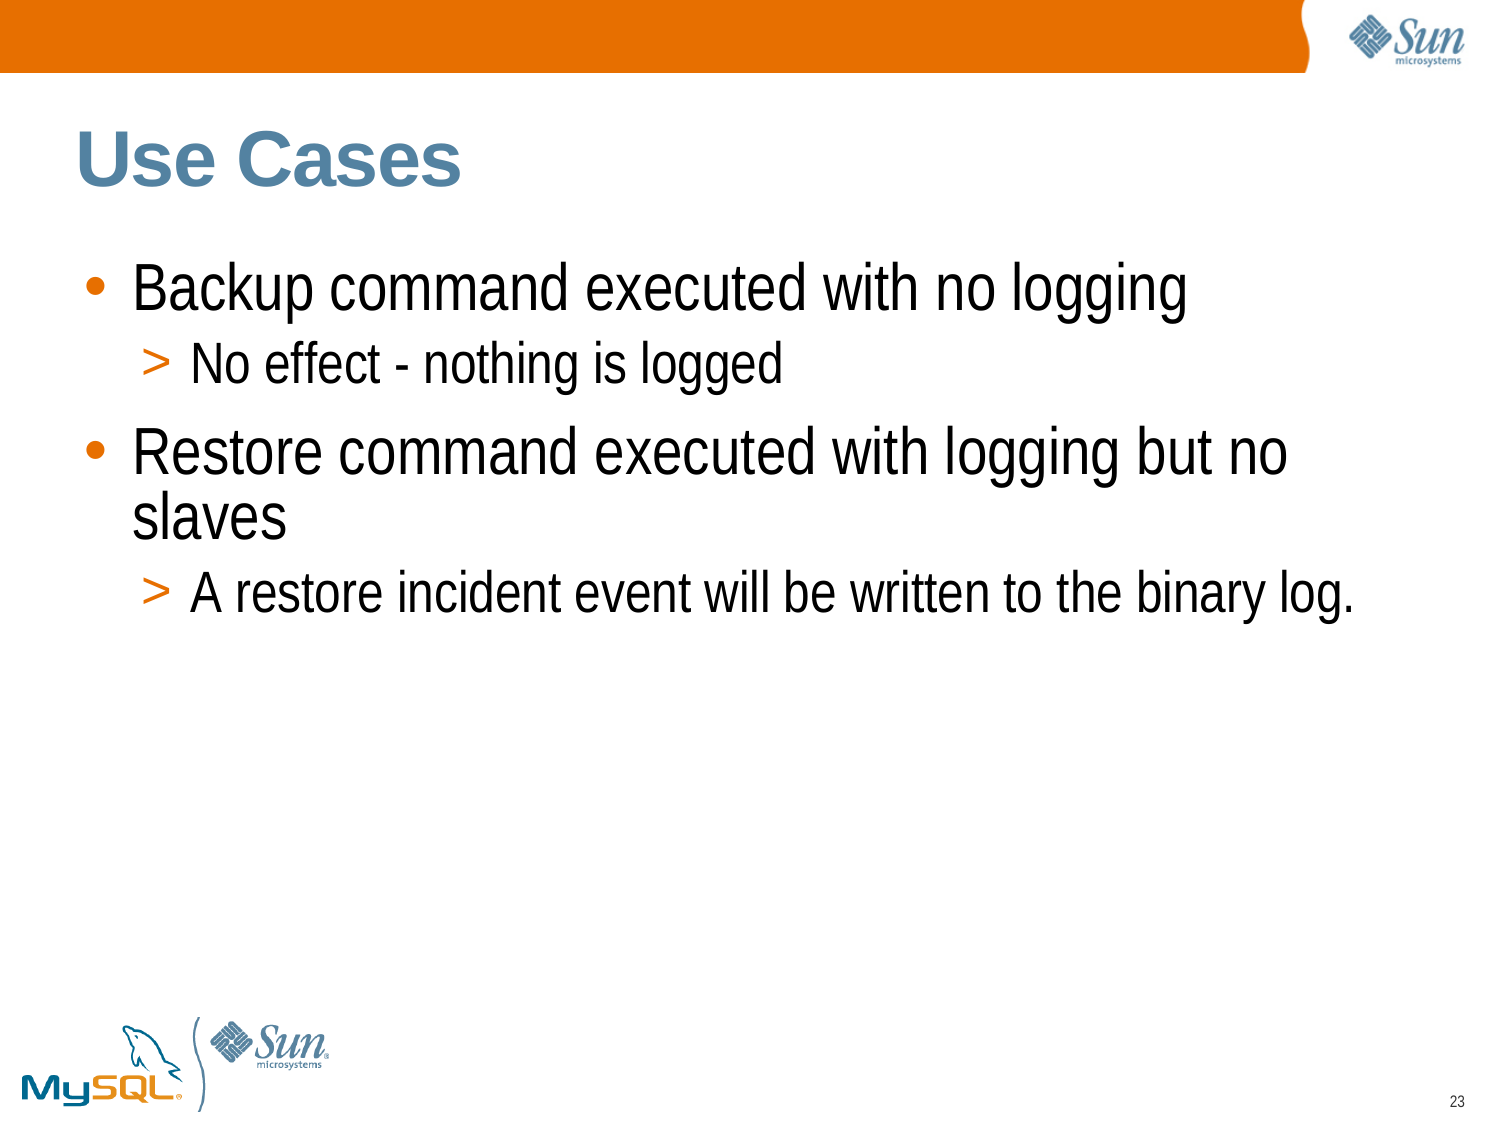

# Use Cases
Backup command executed with no logging
No effect - nothing is logged
Restore command executed with logging but no slaves
A restore incident event will be written to the binary log.